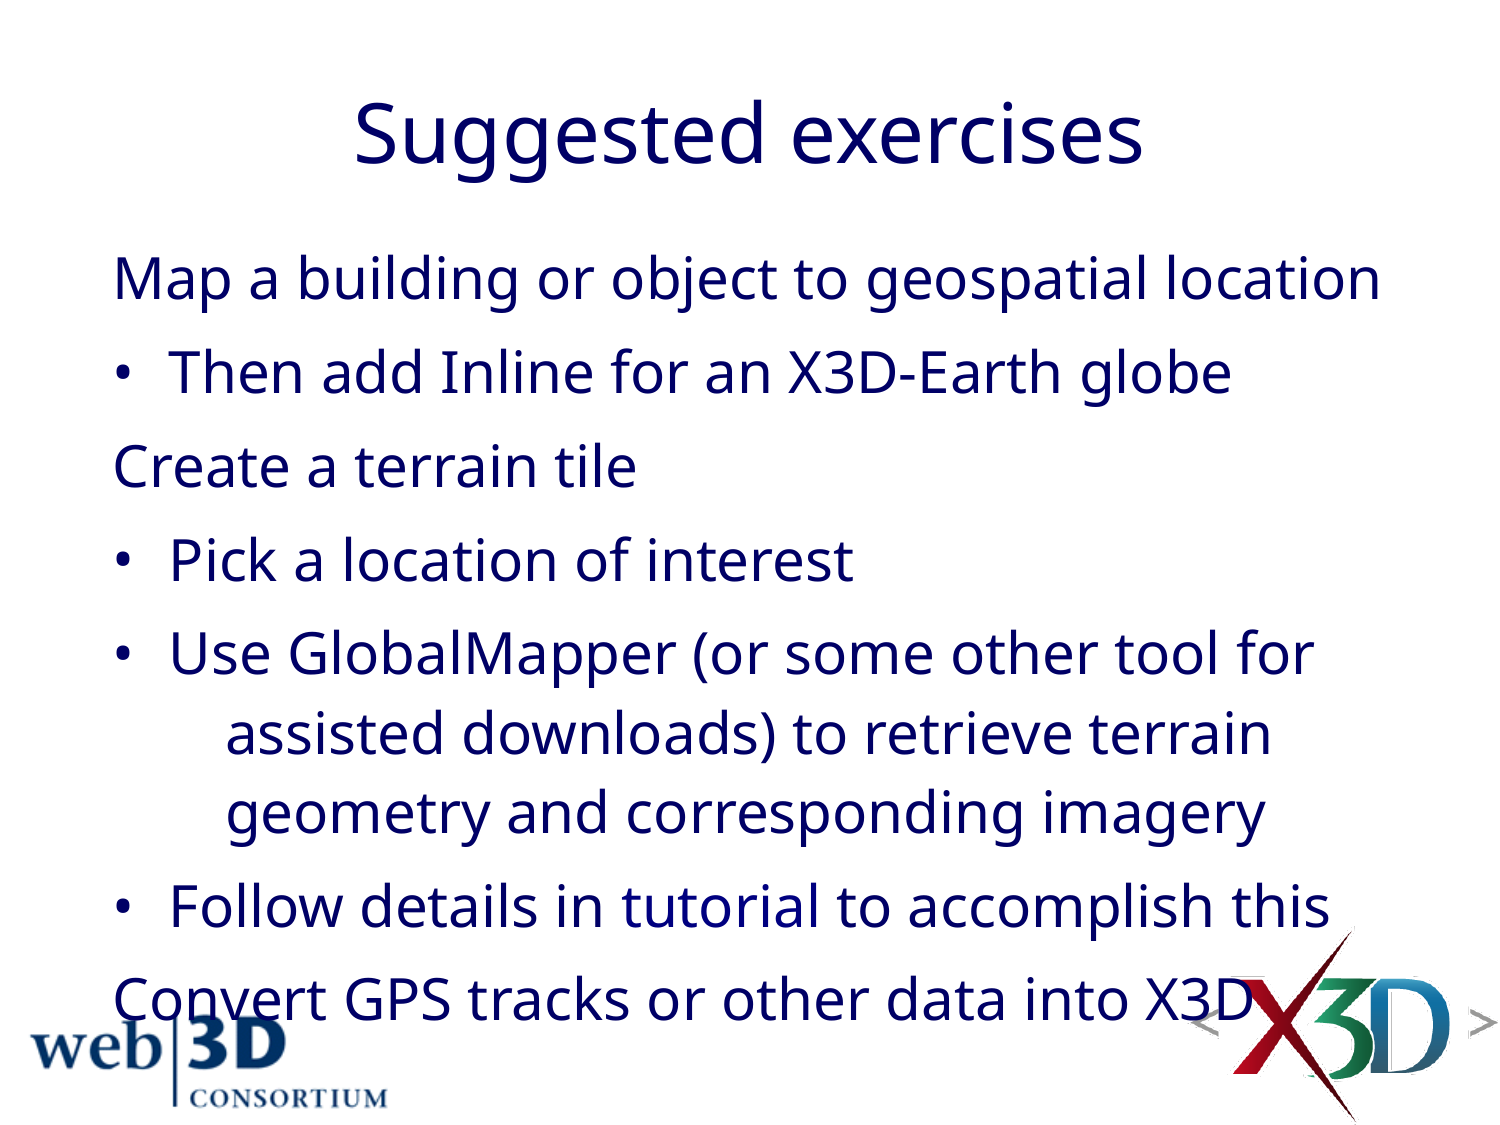

# Suggested exercises
Map a building or object to geospatial location
Then add Inline for an X3D-Earth globe
Create a terrain tile
Pick a location of interest
Use GlobalMapper (or some other tool for assisted downloads) to retrieve terrain geometry and corresponding imagery
Follow details in tutorial to accomplish this
Convert GPS tracks or other data into X3D